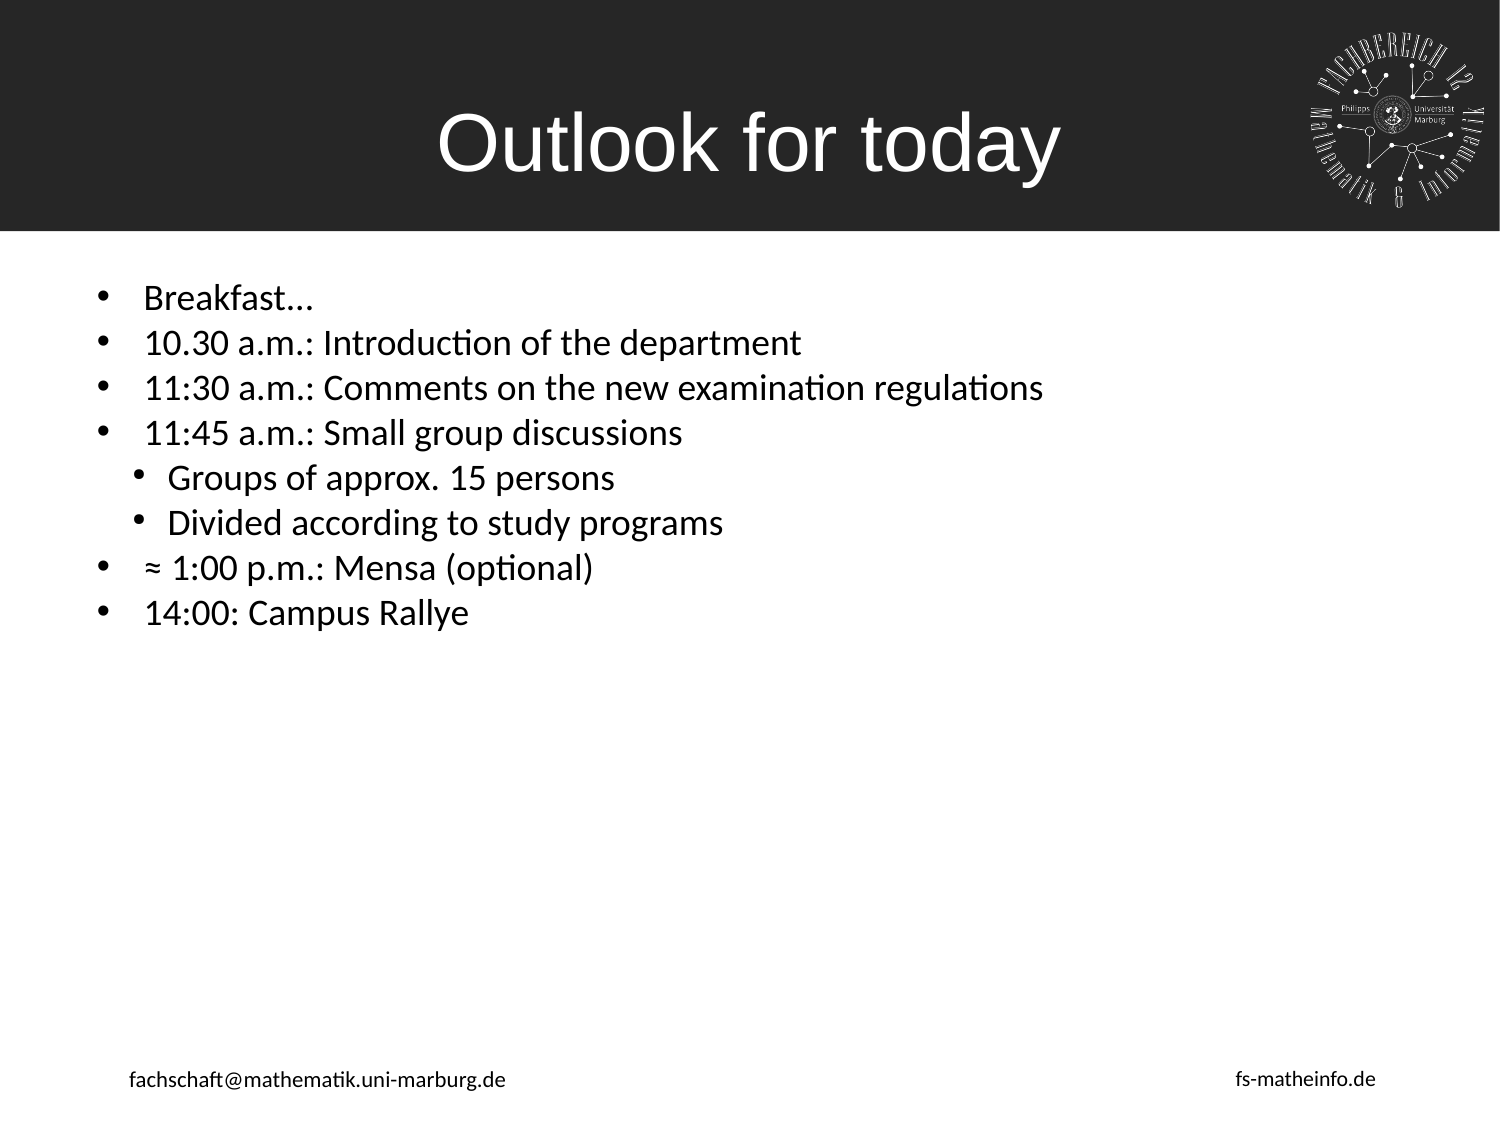

Outlook for today
Breakfast...
10.30 a.m.: Introduction of the department
11:30 a.m.: Comments on the new examination regulations
11:45 a.m.: Small group discussions
Groups of approx. 15 persons
Divided according to study programs
≈ 1:00 p.m.: Mensa (optional)
14:00: Campus Rallye
fachschaft@mathematik.uni-marburg.de
fs-matheinfo.de